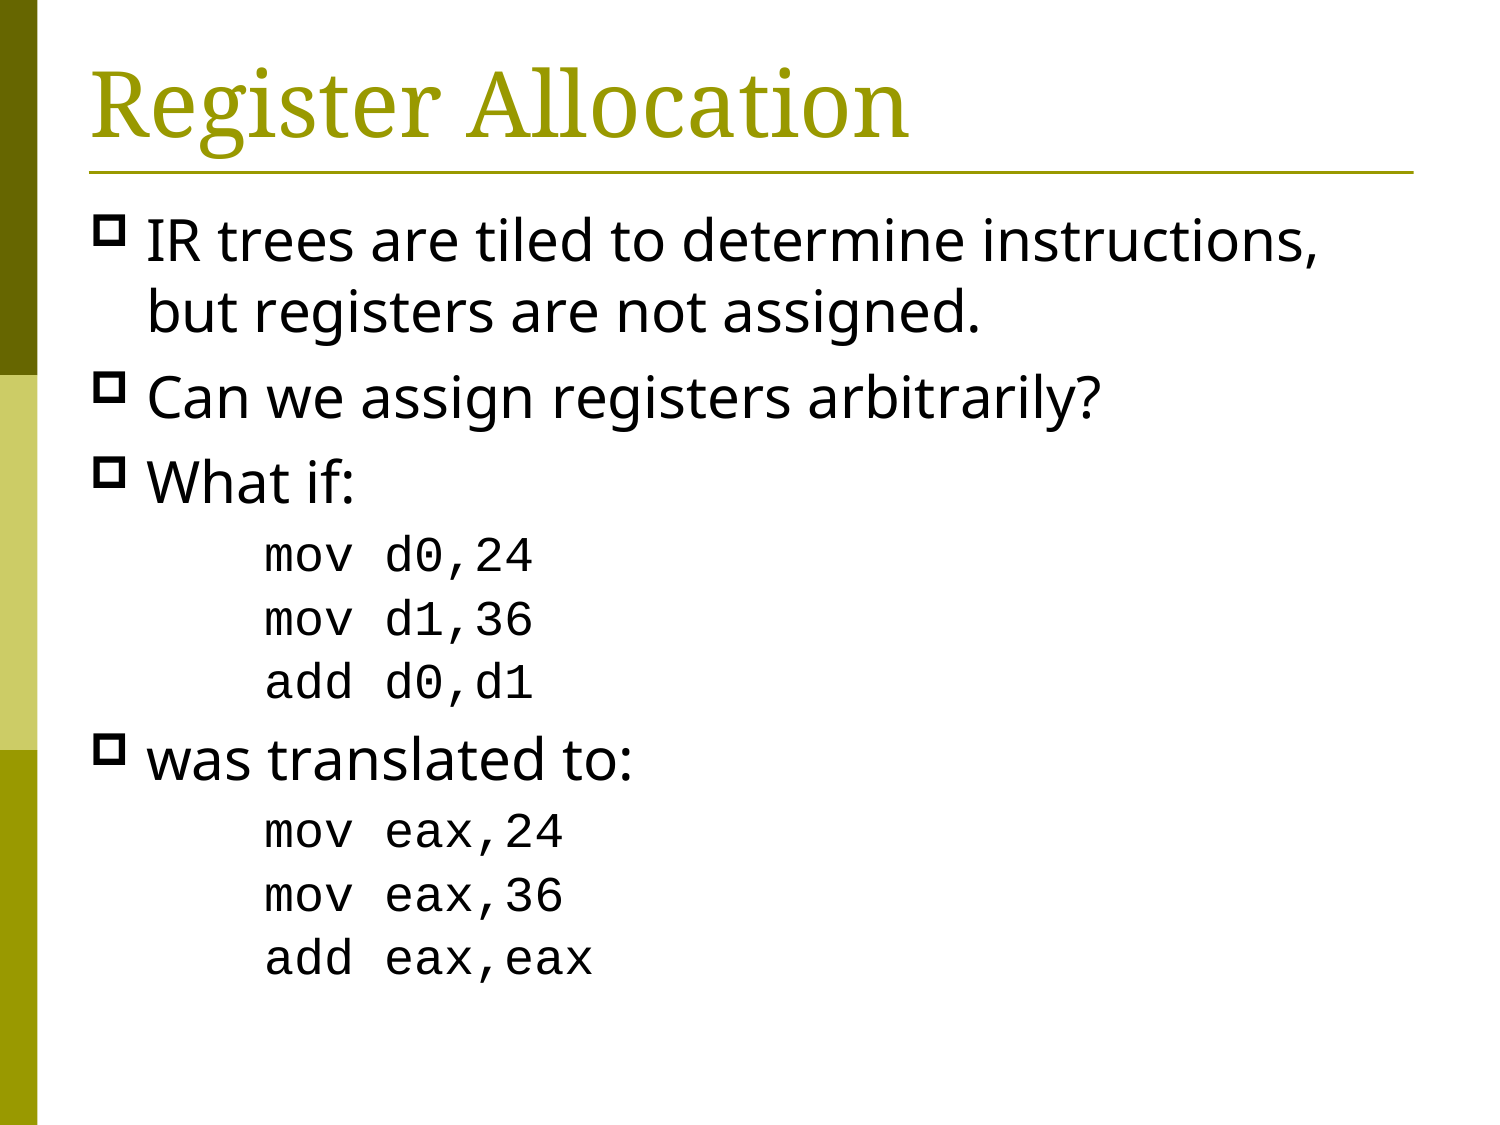

# Register Allocation
IR trees are tiled to determine instructions, but registers are not assigned.
Can we assign registers arbitrarily?
What if:
mov d0,24
mov d1,36
add d0,d1
was translated to:
mov eax,24
mov eax,36
add eax,eax